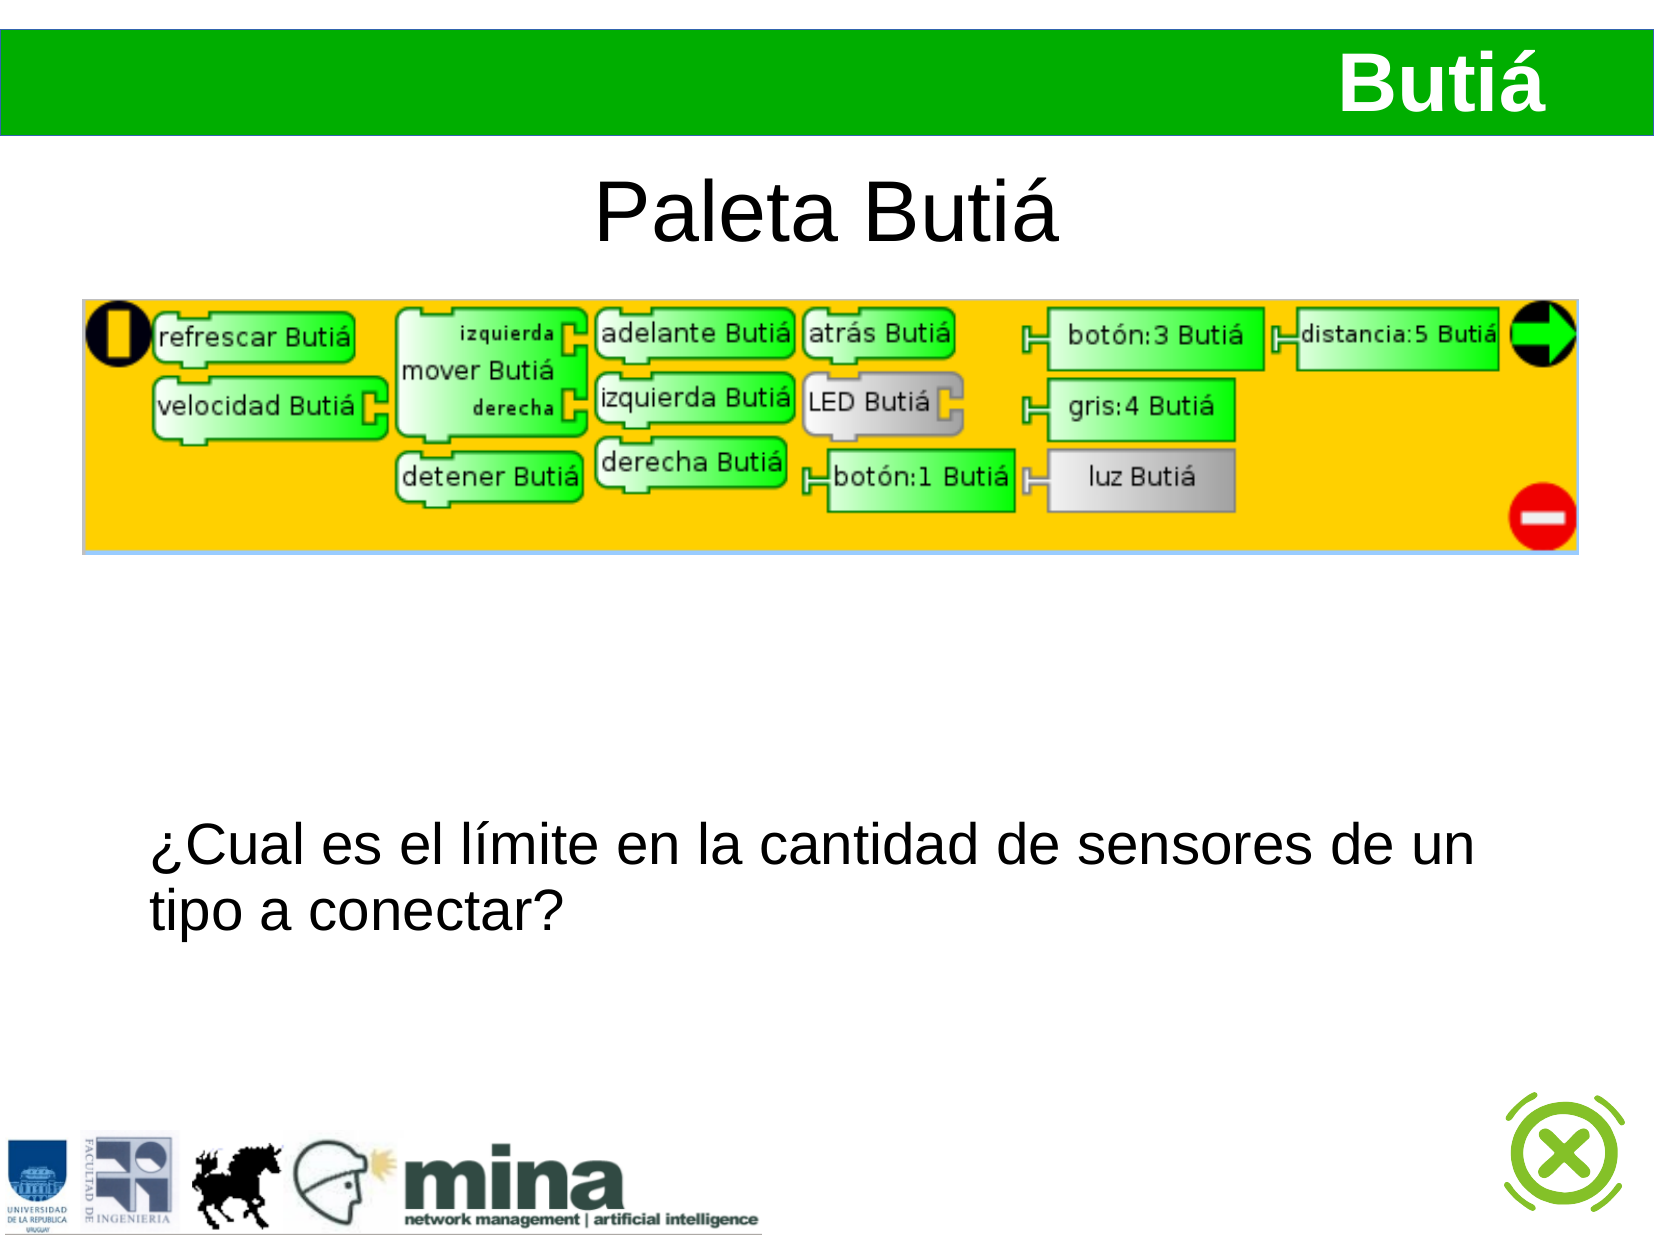

# Paleta Butiá
¿Cual es el límite en la cantidad de sensores de un tipo a conectar?